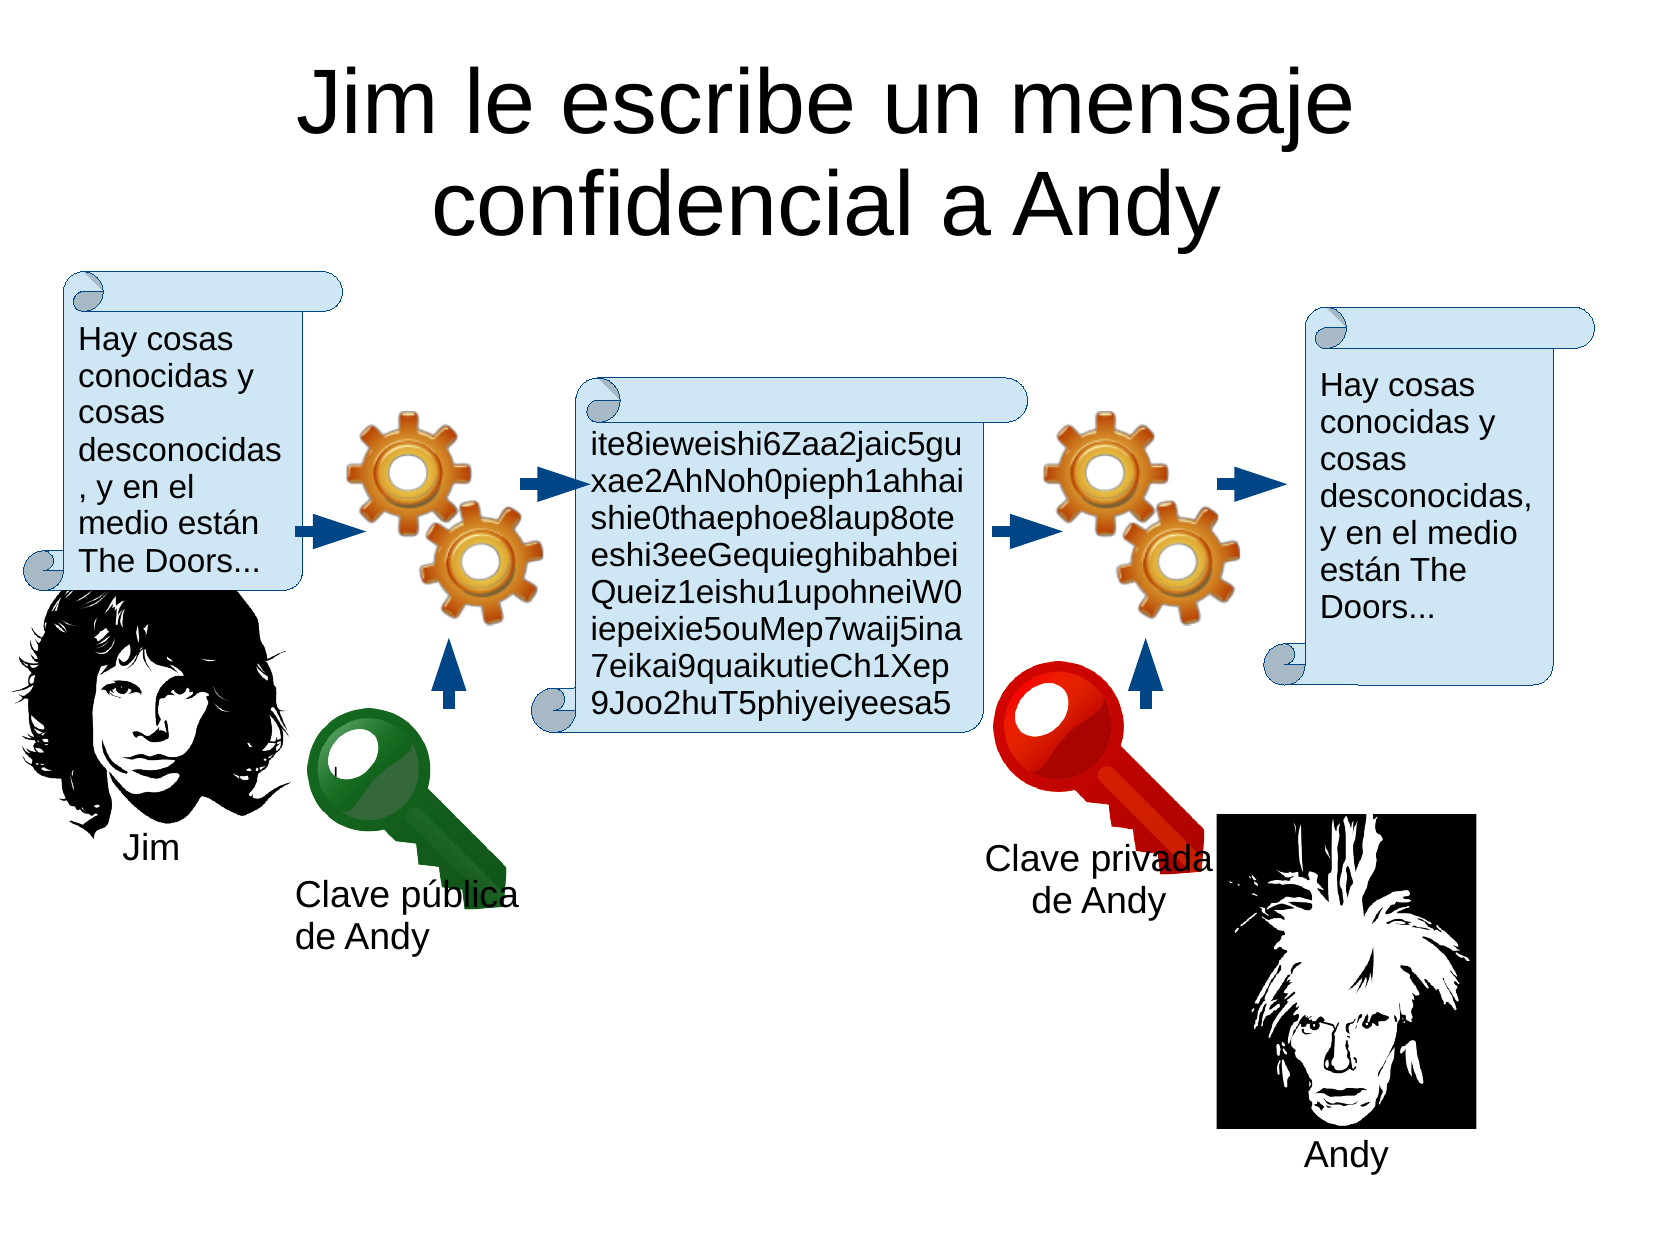

# Jim le escribe un mensaje confidencial a Andy
Hay cosas conocidas y cosas desconocidas, y en el medio están The Doors...
Hay cosas conocidas y cosas desconocidas, y en el medio están The Doors...
ite8ieweishi6Zaa2jaic5guxae2AhNoh0pieph1ahhaishie0thaephoe8laup8oteeshi3eeGequieghibahbeiQueiz1eishu1upohneiW0iepeixie5ouMep7waij5ina7eikai9quaikutieCh1Xep9Joo2huT5phiyeiyeesa5
Jim
Clave privada
de Andy
Clave pública
de Andy
|
Andy